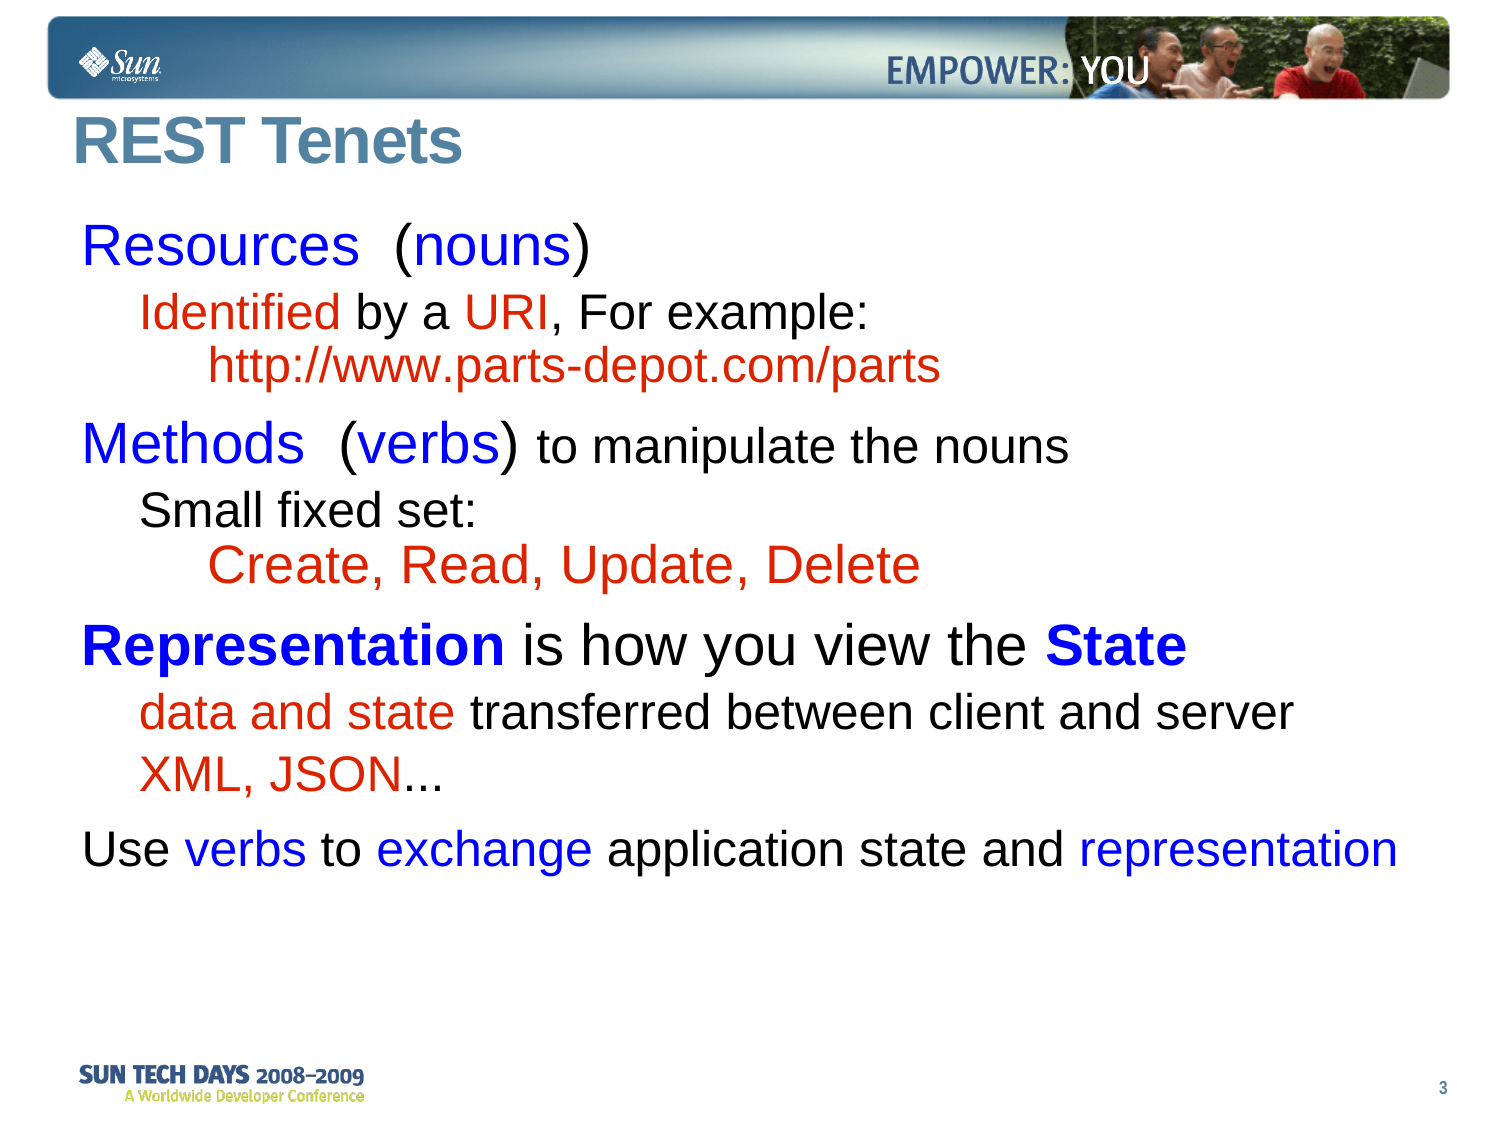

# REST Tenets
Resources (nouns)
Identified by a URI, For example:
http://www.parts-depot.com/parts
Methods (verbs) to manipulate the nouns
Small fixed set:
Create, Read, Update, Delete
Representation is how you view the State
data and state transferred between client and server
XML, JSON...
Use verbs to exchange application state and representation